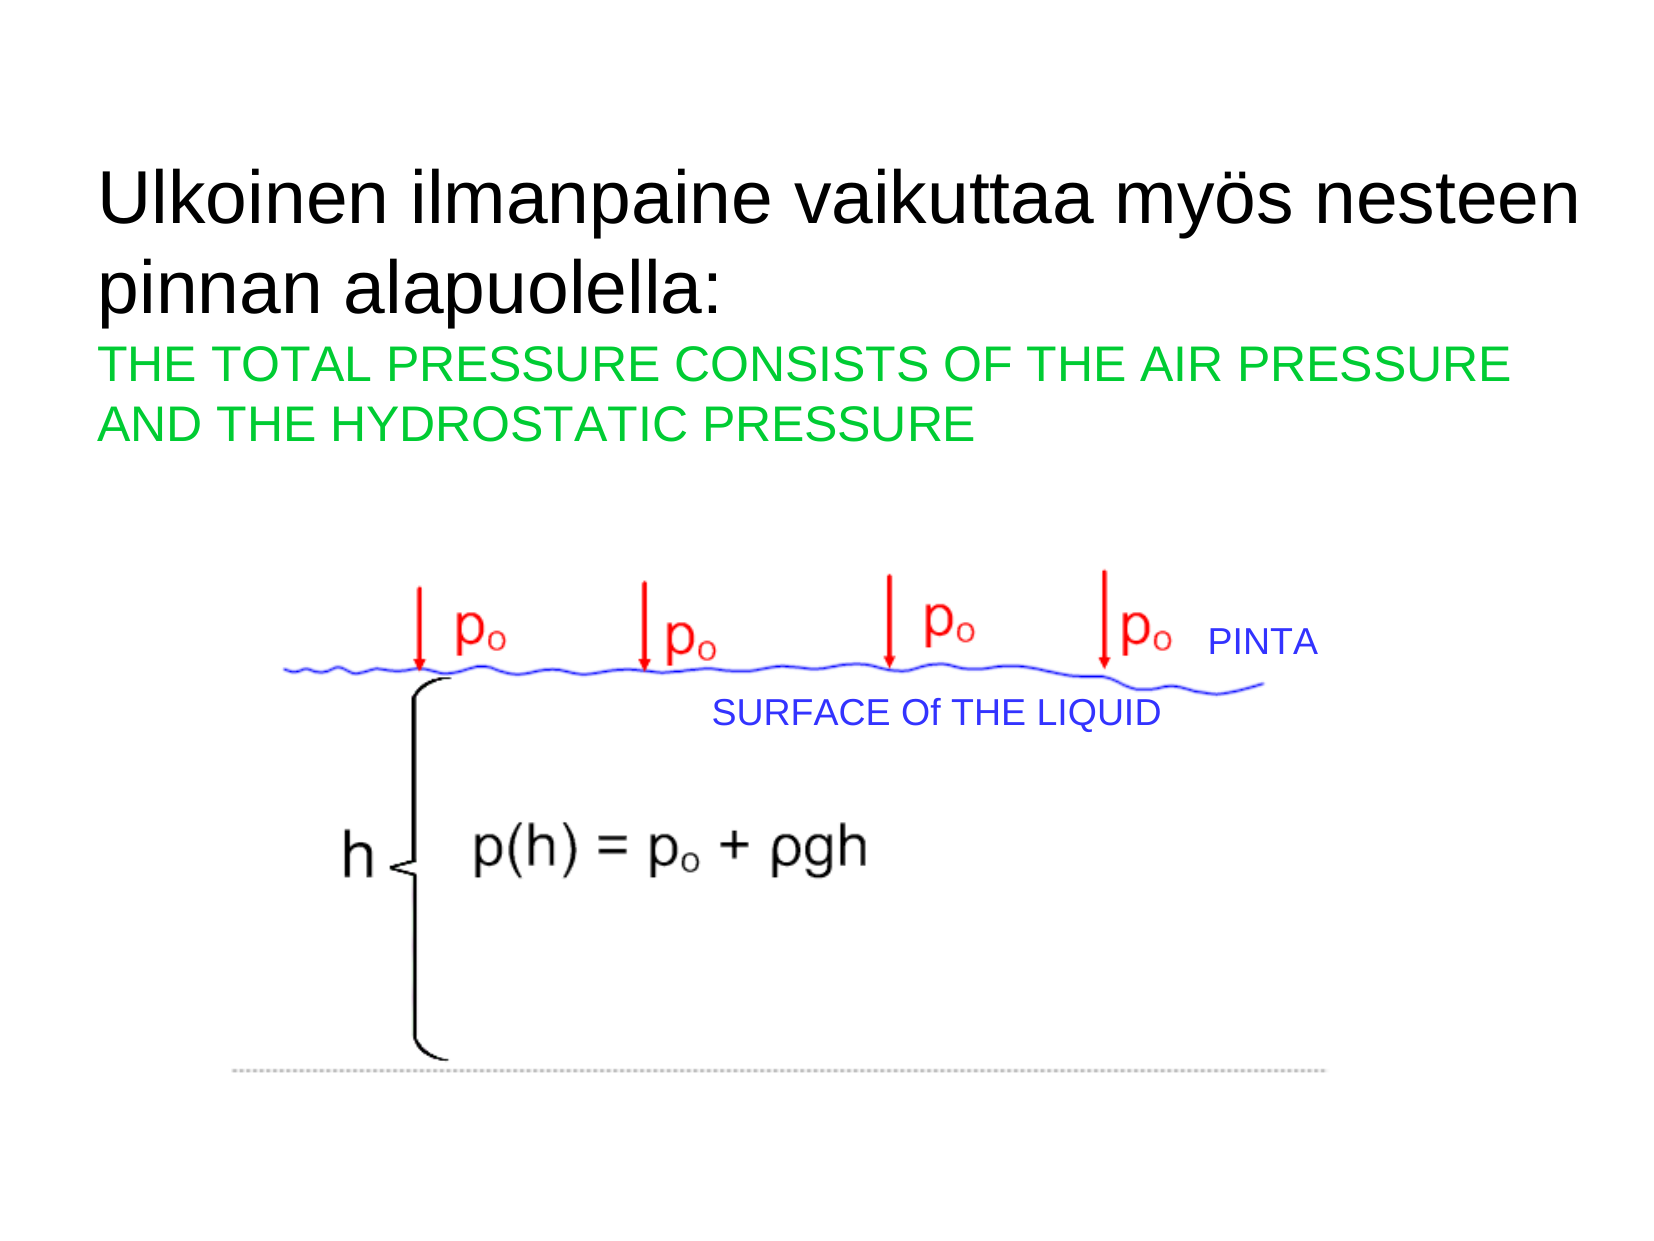

Ulkoinen ilmanpaine vaikuttaa myös nesteen
pinnan alapuolella:
THE TOTAL PRESSURE CONSISTS OF THE AIR PRESSURE AND THE HYDROSTATIC PRESSURE
PINTA
SURFACE Of THE LIQUID